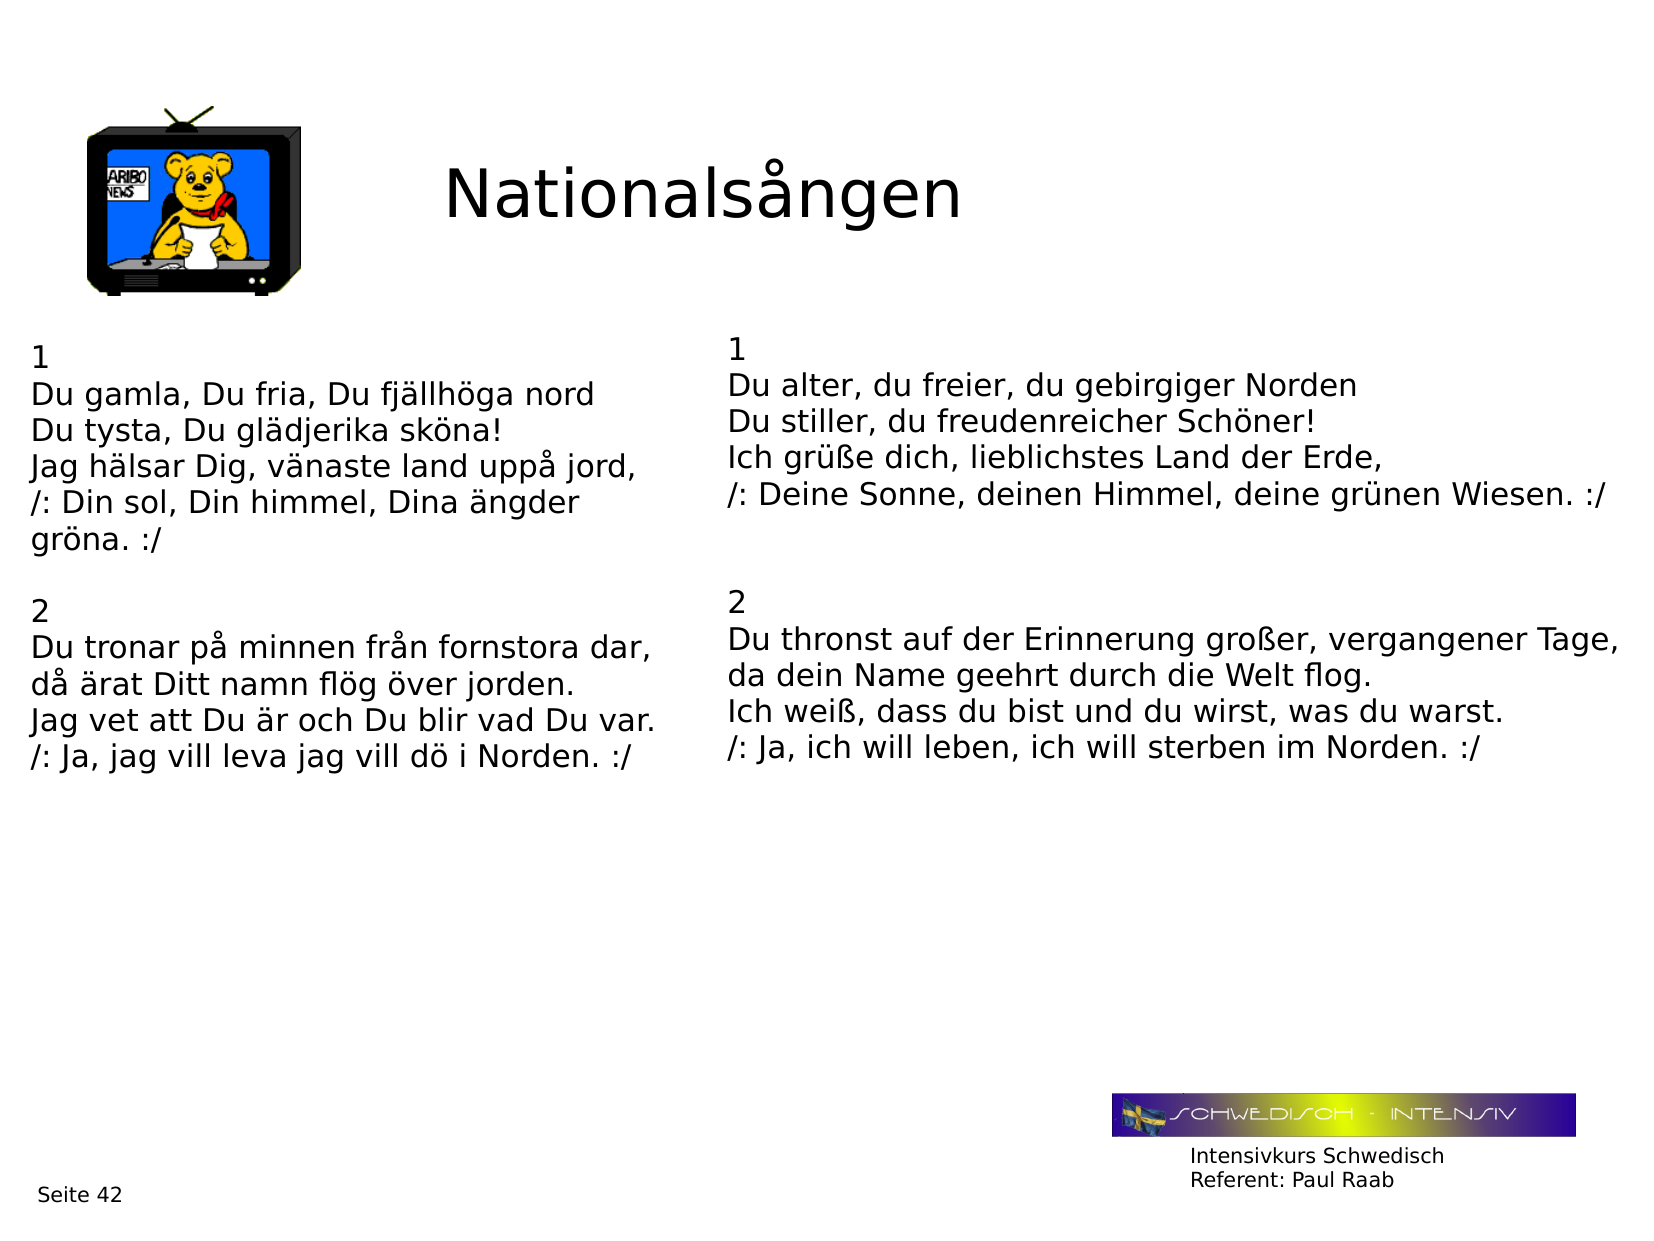

Nationalsången
1
Du alter, du freier, du gebirgiger Norden
Du stiller, du freudenreicher Schöner!
Ich grüße dich, lieblichstes Land der Erde,
/: Deine Sonne, deinen Himmel, deine grünen Wiesen. :/
2
Du thronst auf der Erinnerung großer, vergangener Tage,
da dein Name geehrt durch die Welt flog.
Ich weiß, dass du bist und du wirst, was du warst.
/: Ja, ich will leben, ich will sterben im Norden. :/
1
Du gamla, Du fria, Du fjällhöga nord
Du tysta, Du glädjerika sköna!
Jag hälsar Dig, vänaste land uppå jord,
/: Din sol, Din himmel, Dina ängder gröna. :/
2
Du tronar på minnen från fornstora dar,
då ärat Ditt namn flög över jorden.
Jag vet att Du är och Du blir vad Du var.
/: Ja, jag vill leva jag vill dö i Norden. :/